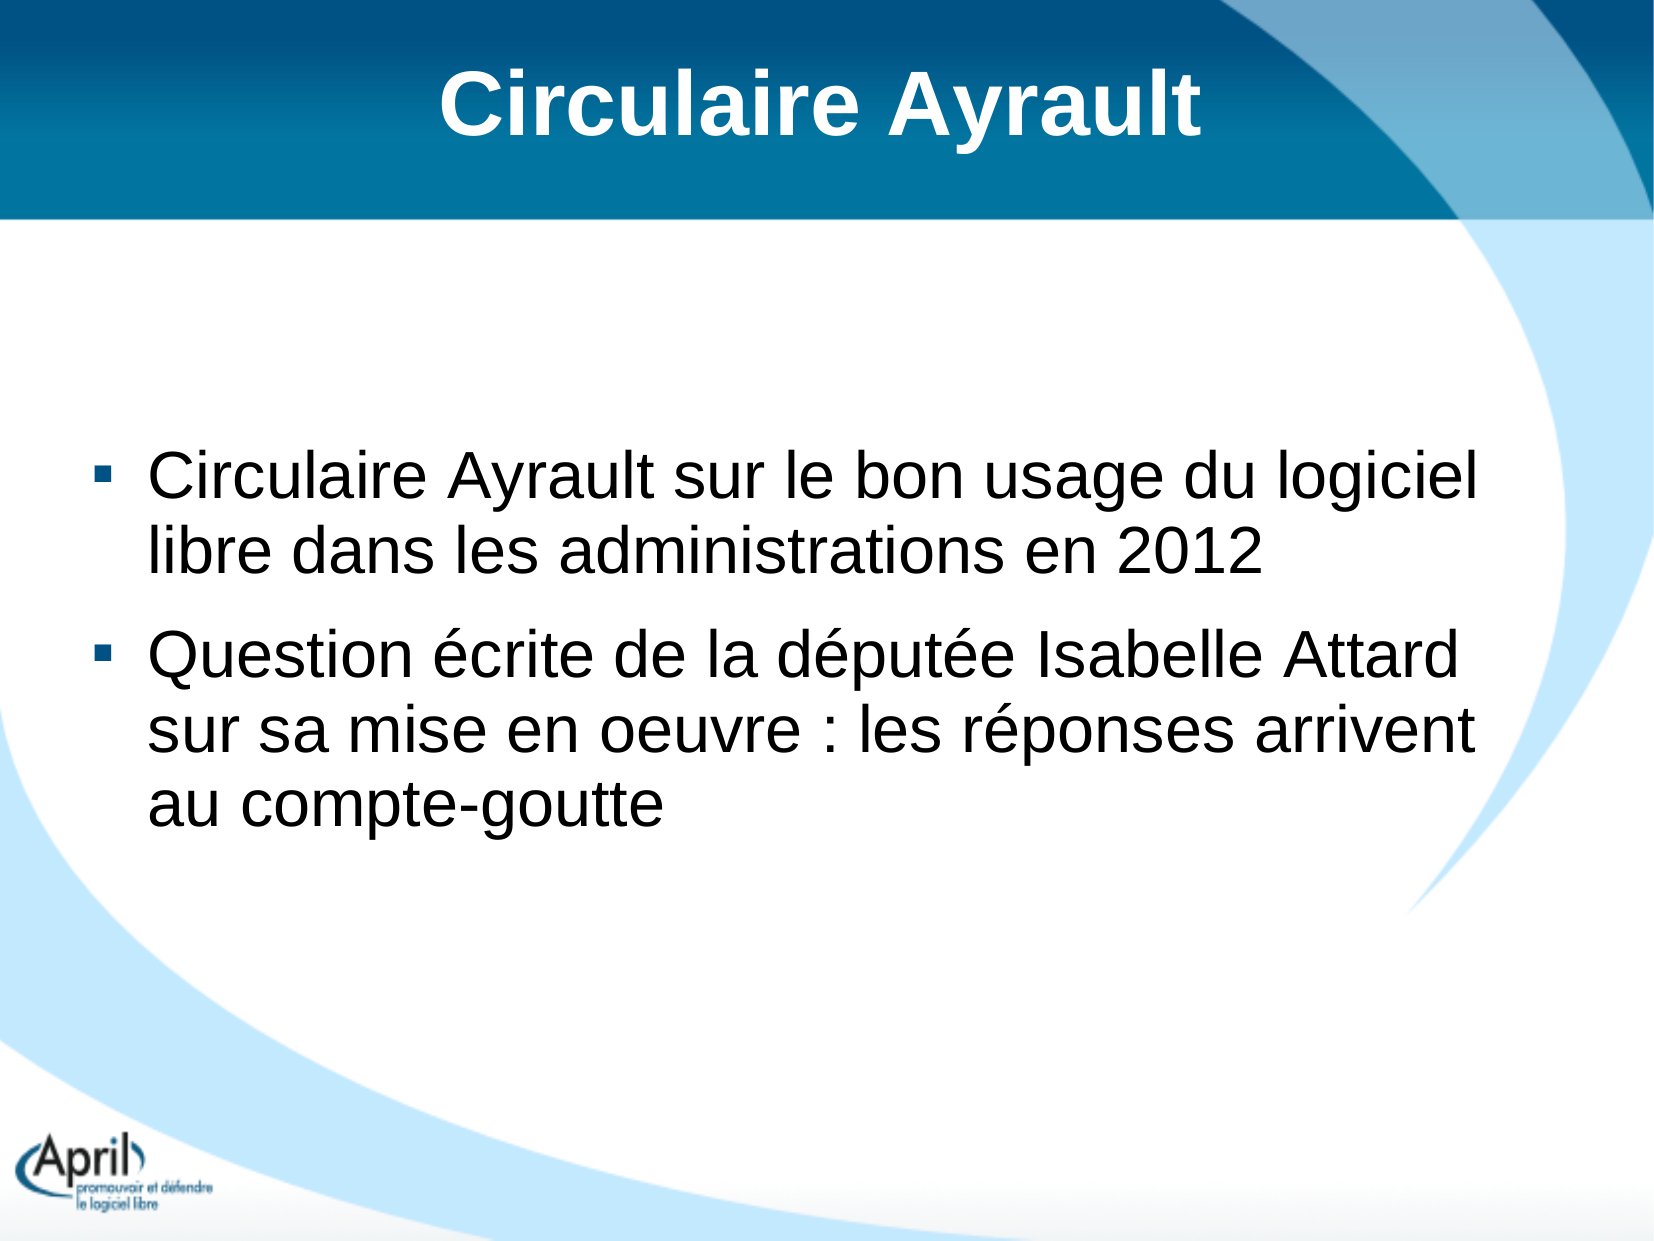

# Circulaire Ayrault
Circulaire Ayrault sur le bon usage du logiciel libre dans les administrations en 2012
Question écrite de la députée Isabelle Attard sur sa mise en oeuvre : les réponses arrivent au compte-goutte